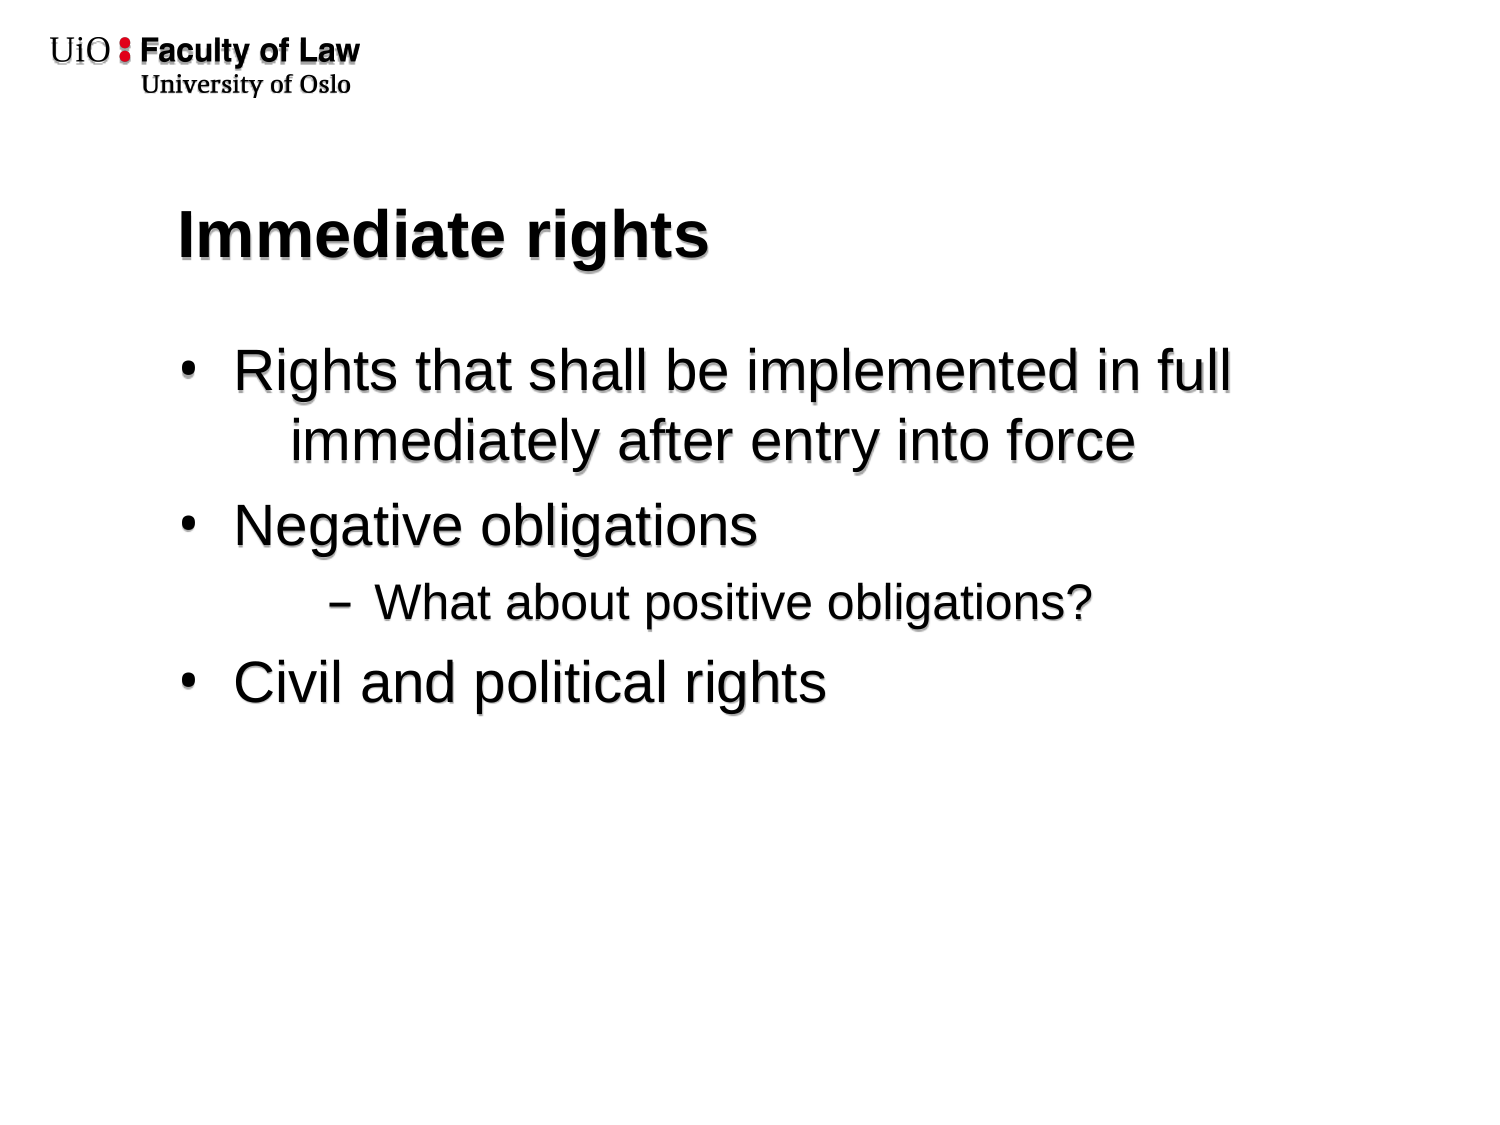

# Immediate rights
Rights that shall be implemented in full immediately after entry into force
Negative obligations
What about positive obligations?
Civil and political rights